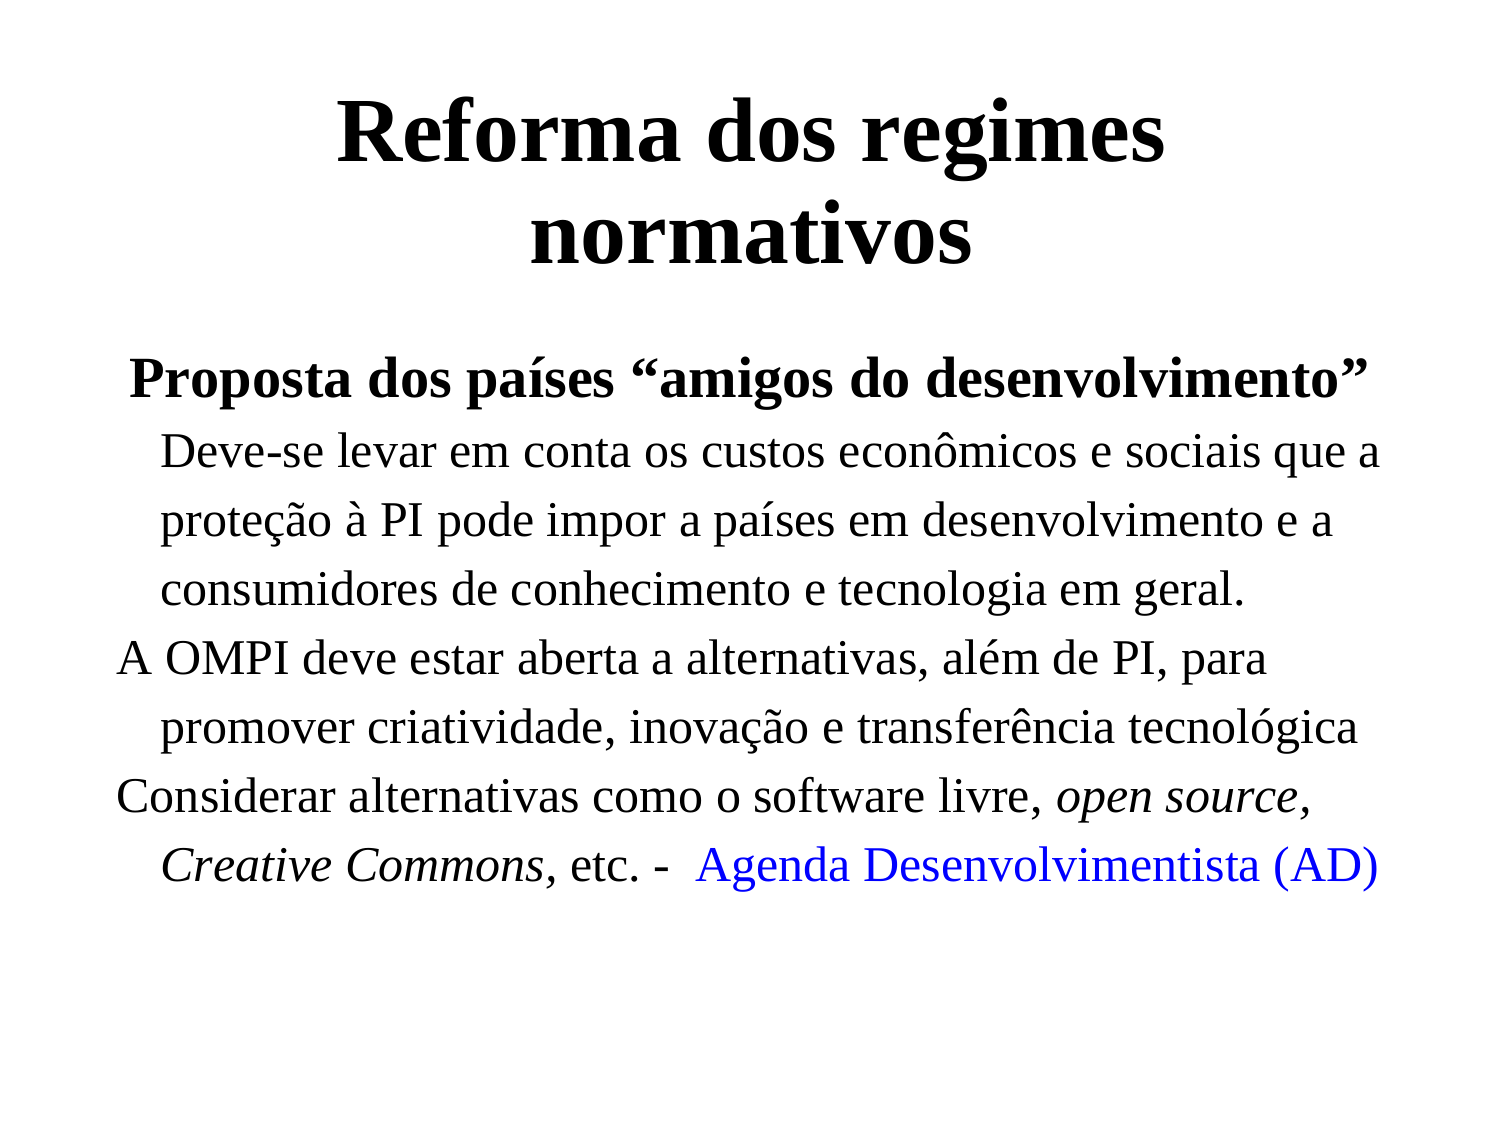

# Reforma dos regimes normativos
 Proposta dos países “amigos do desenvolvimento” Deve-se levar em conta os custos econômicos e sociais que a proteção à PI pode impor a países em desenvolvimento e a consumidores de conhecimento e tecnologia em geral.
A OMPI deve estar aberta a alternativas, além de PI, para promover criatividade, inovação e transferência tecnológica
Considerar alternativas como o software livre, open source, Creative Commons, etc. - Agenda Desenvolvimentista (AD)